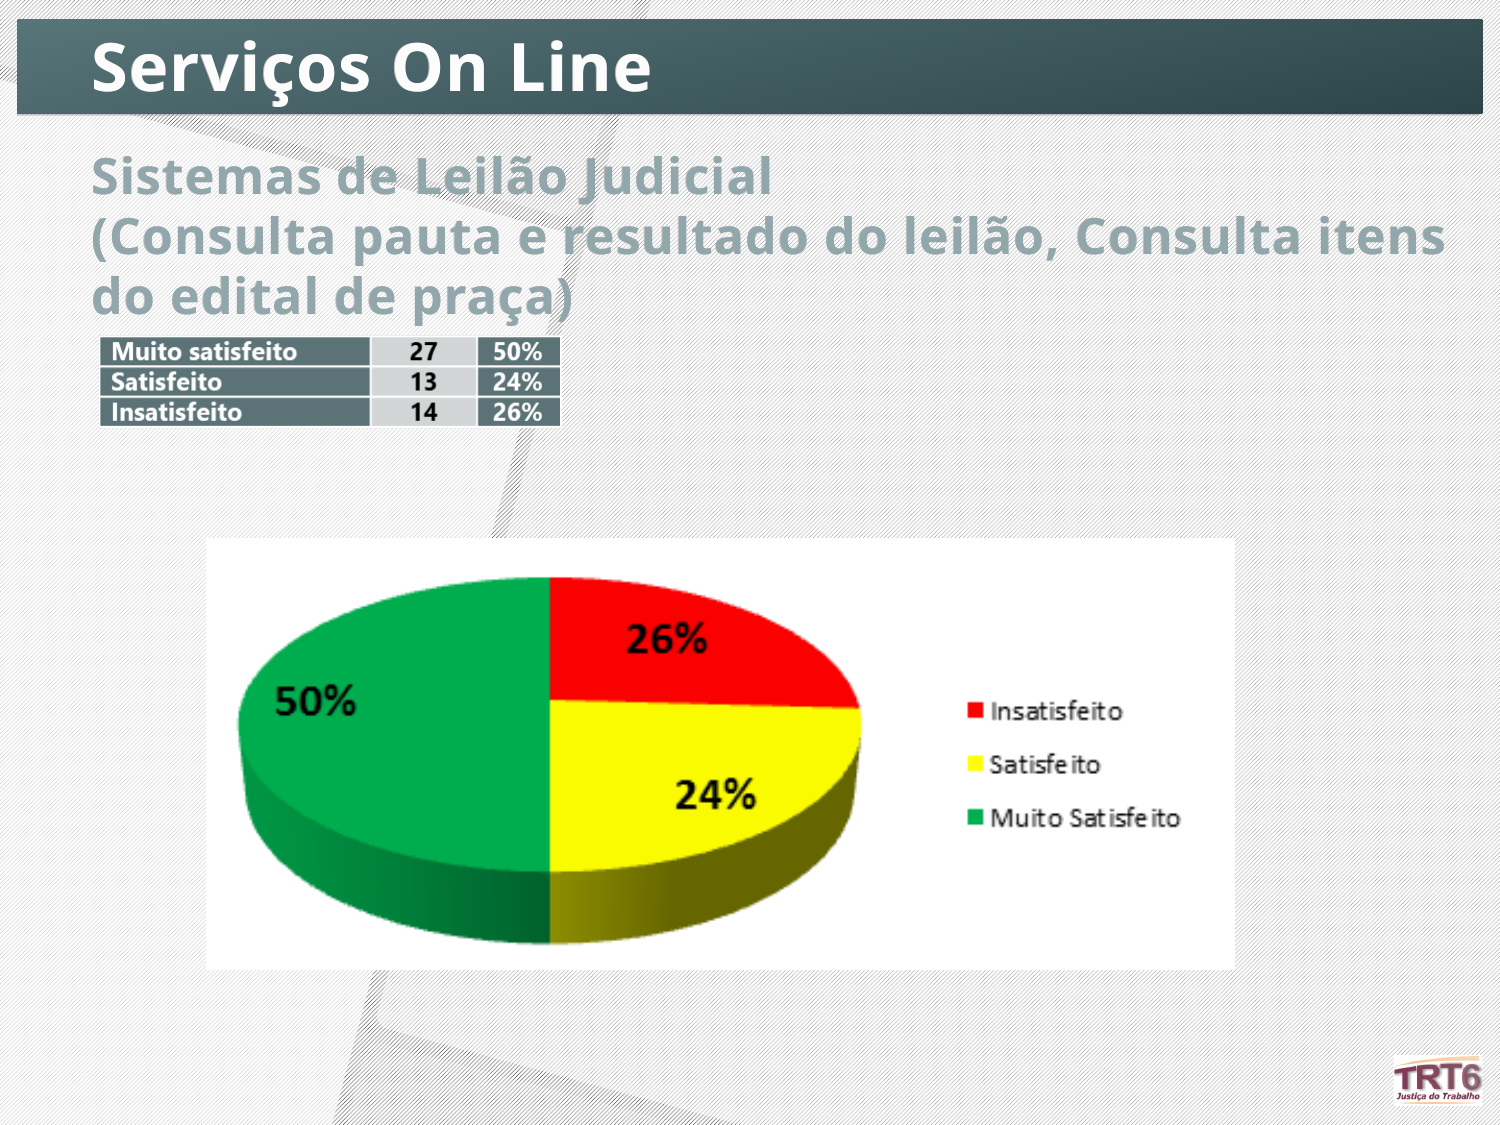

Serviços On Line
Sistemas de Leilão Judicial
(Consulta pauta e resultado do leilão, Consulta itens do edital de praça)